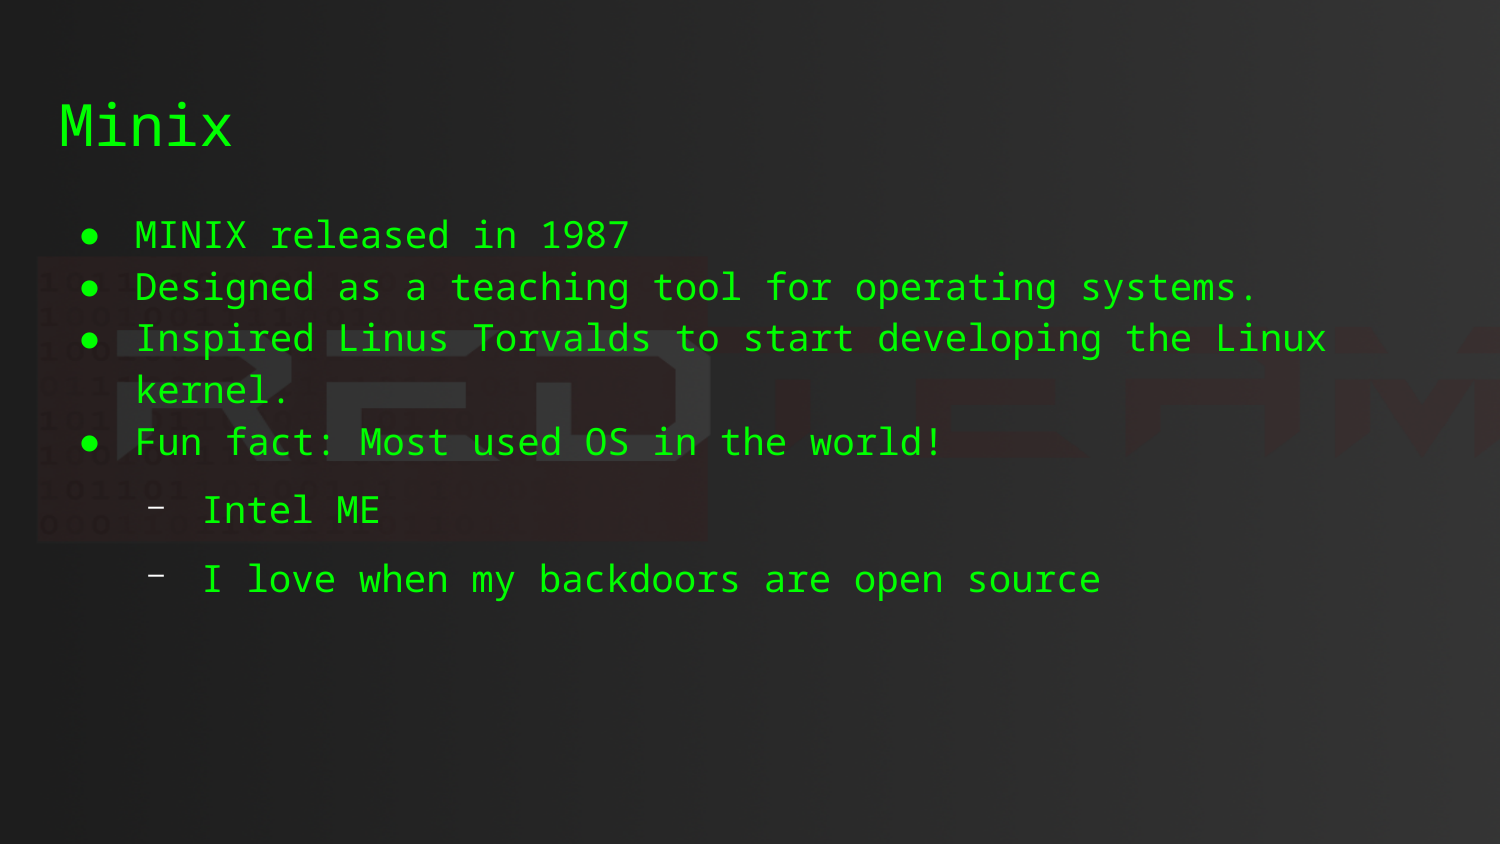

Minix
# MINIX released in 1987
Designed as a teaching tool for operating systems.
Inspired Linus Torvalds to start developing the Linux kernel.
Fun fact: Most used OS in the world!
Intel ME
I love when my backdoors are open source